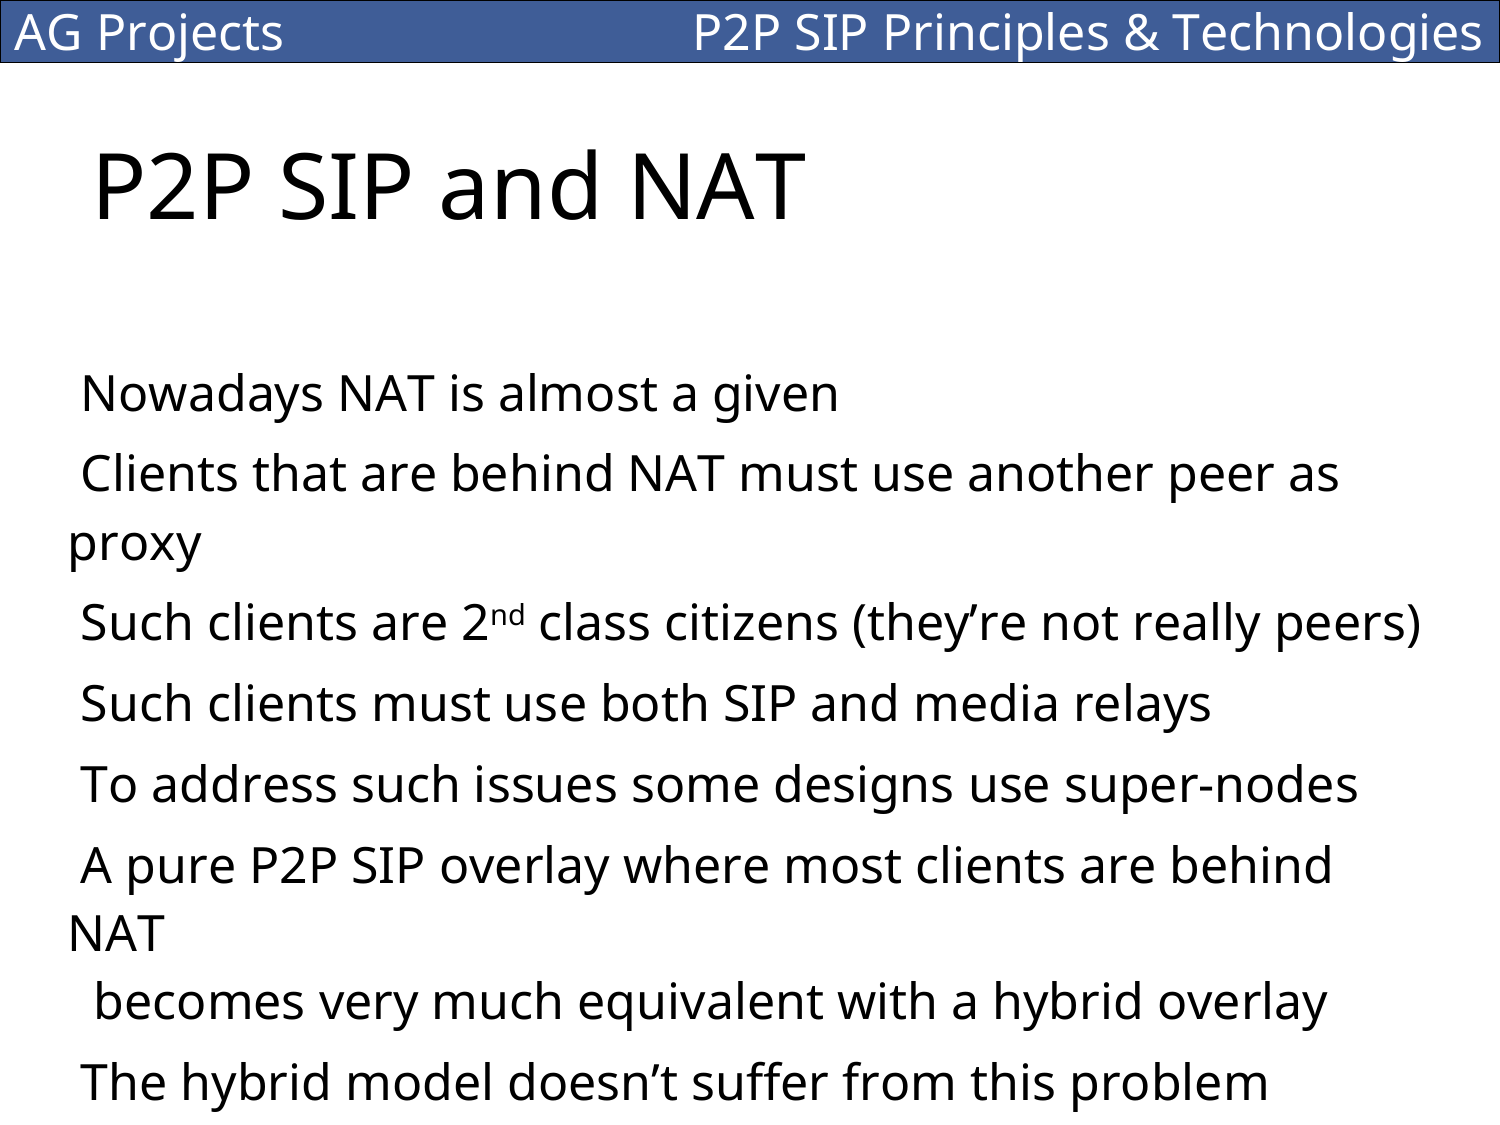

P2P SIP and NAT
 Nowadays NAT is almost a given
 Clients that are behind NAT must use another peer as proxy
 Such clients are 2nd class citizens (they’re not really peers)
 Such clients must use both SIP and media relays
 To address such issues some designs use super-nodes
 A pure P2P SIP overlay where most clients are behind NAT
 becomes very much equivalent with a hybrid overlay
 The hybrid model doesn’t suffer from this problem